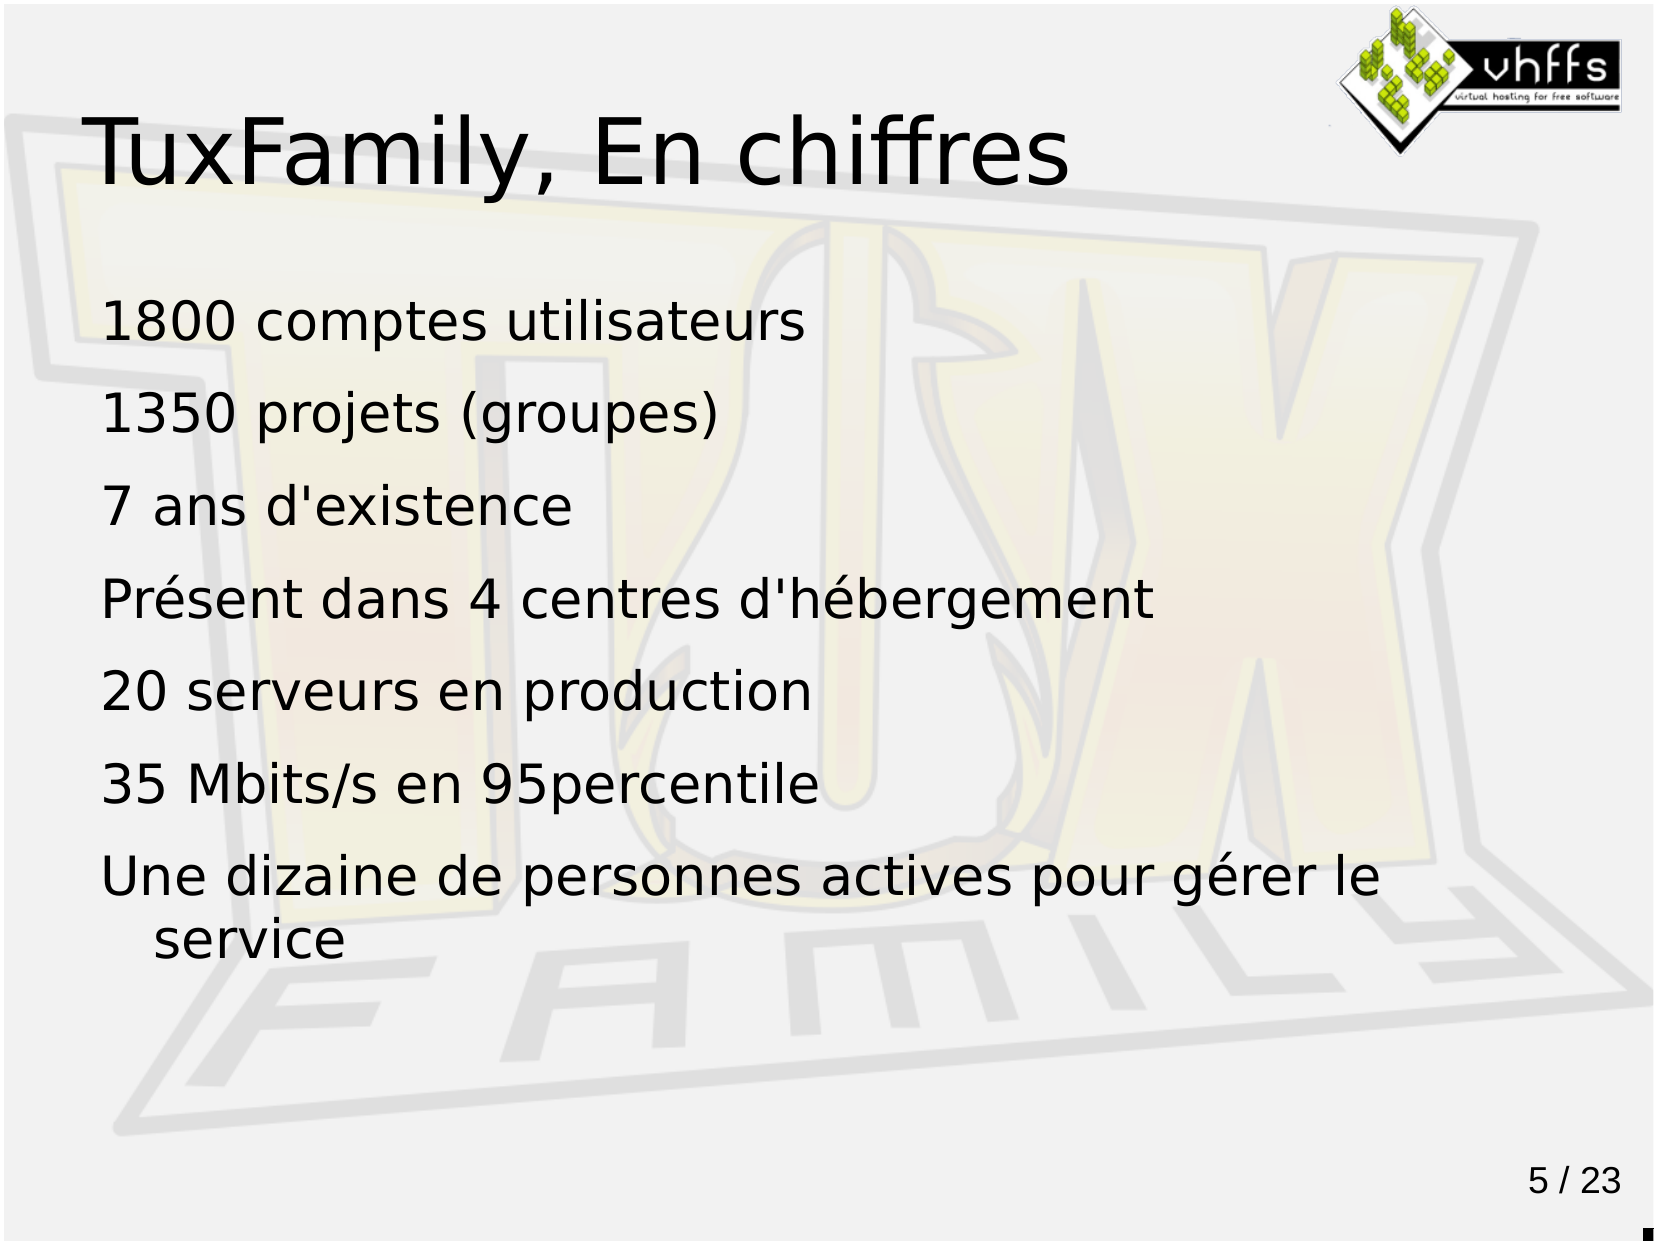

# TuxFamily, En chiffres
1800 comptes utilisateurs
1350 projets (groupes)
7 ans d'existence
Présent dans 4 centres d'hébergement
20 serveurs en production
35 Mbits/s en 95percentile
Une dizaine de personnes actives pour gérer le service